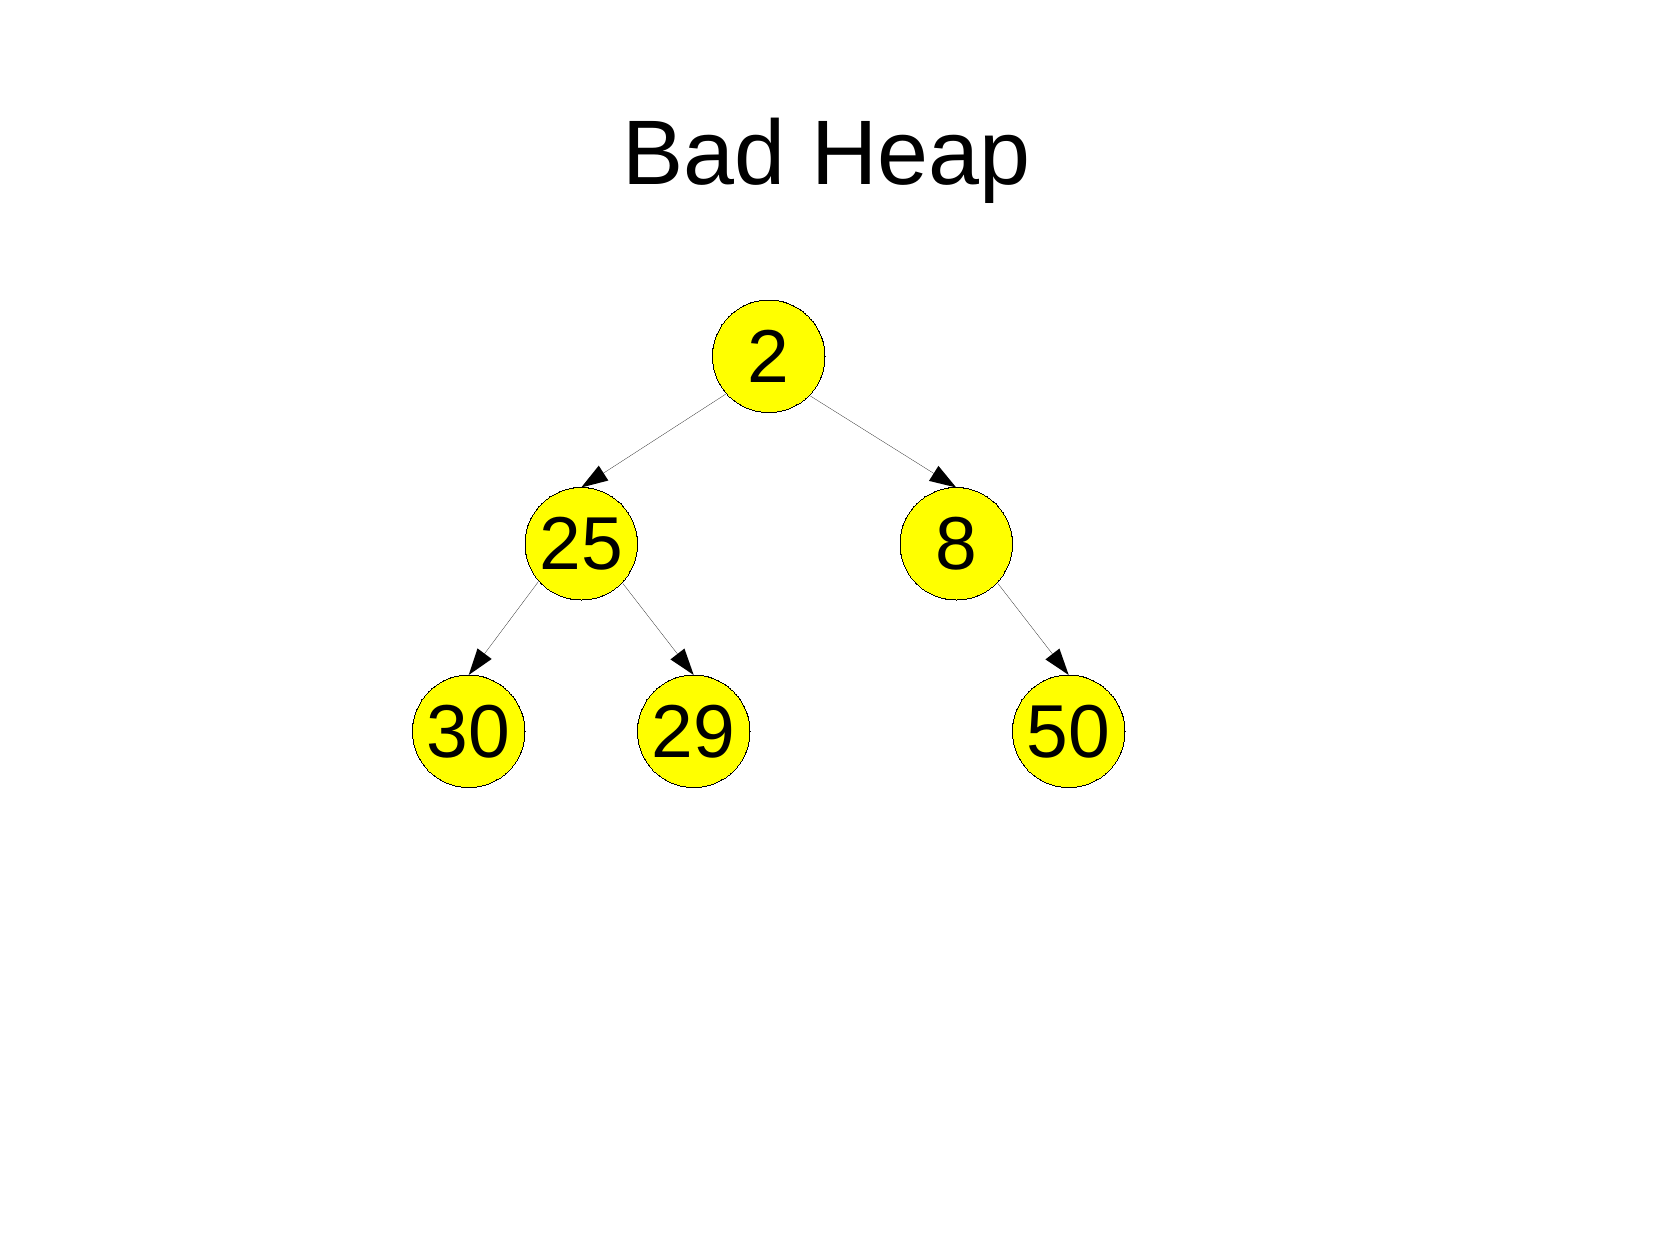

# Bad Heap
2
25
8
30
29
50